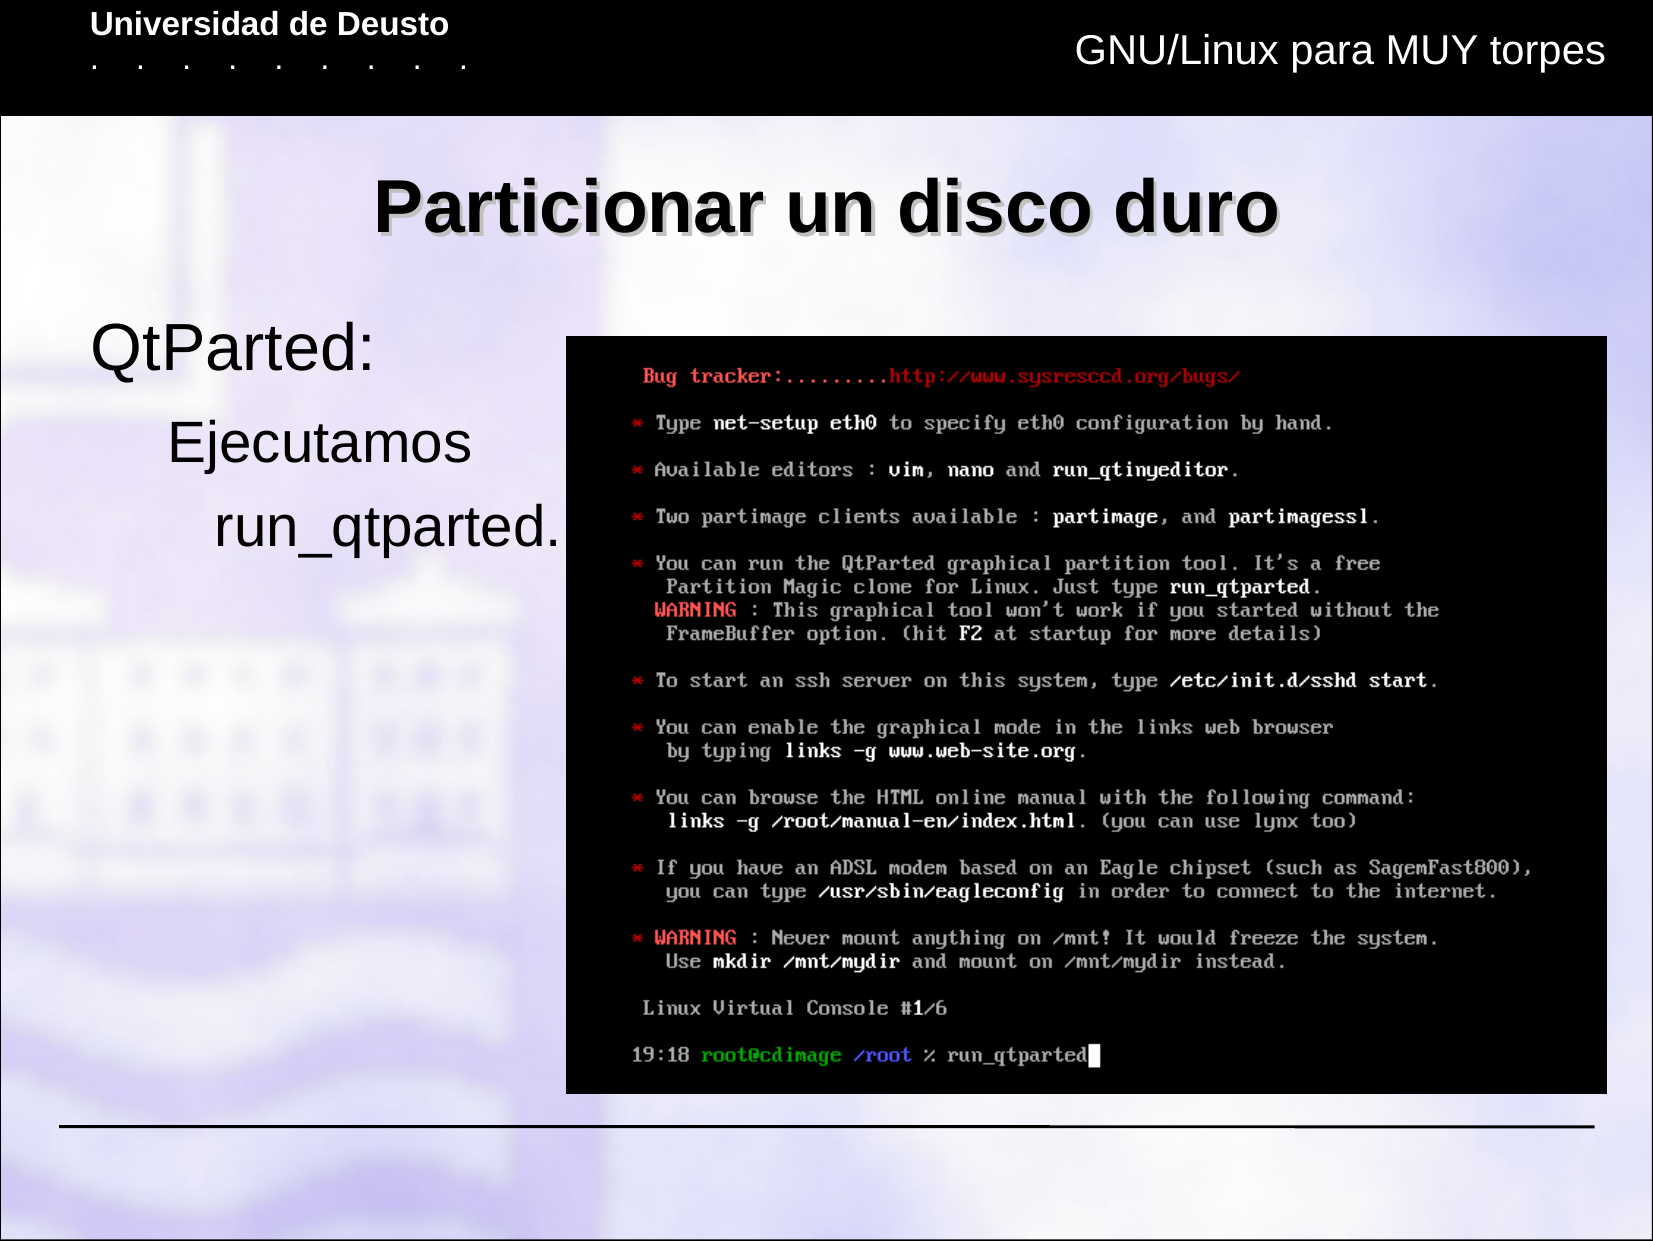

# Particionar un disco duro
QtParted:
Ejecutamos
	run_qtparted.